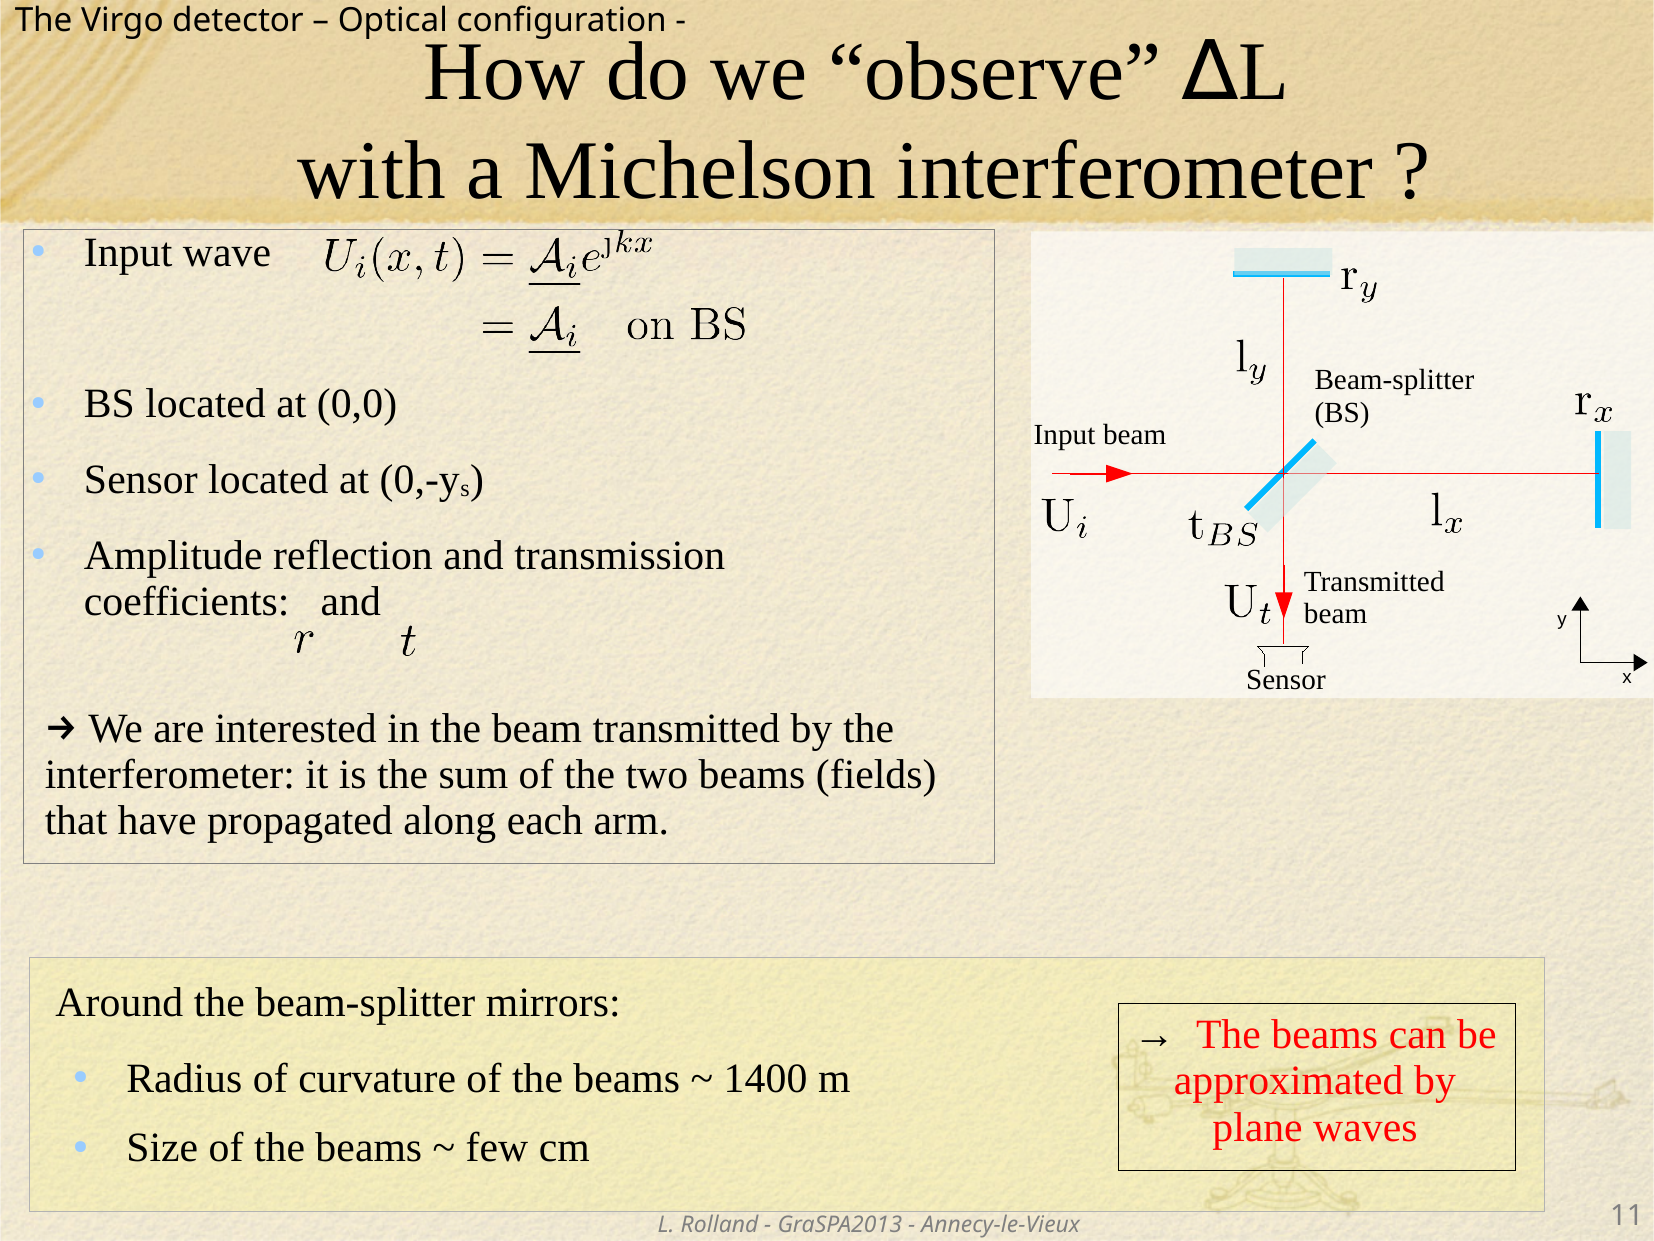

The Virgo detector – Optical configuration -
# How do we “observe” ∆L with a Michelson interferometer ?
Input wave
BS located at (0,0)
Sensor located at (0,-ys)
Amplitude reflection and transmission coefficients: and
Beam-splitter (BS)
Input beam
Transmitted beam
y
x
Sensor
→ We are interested in the beam transmitted by the interferometer: it is the sum of the two beams (fields) that have propagated along each arm.
Around the beam-splitter mirrors:
Radius of curvature of the beams ~ 1400 m
Size of the beams ~ few cm
→ The beams can be approximated by plane waves